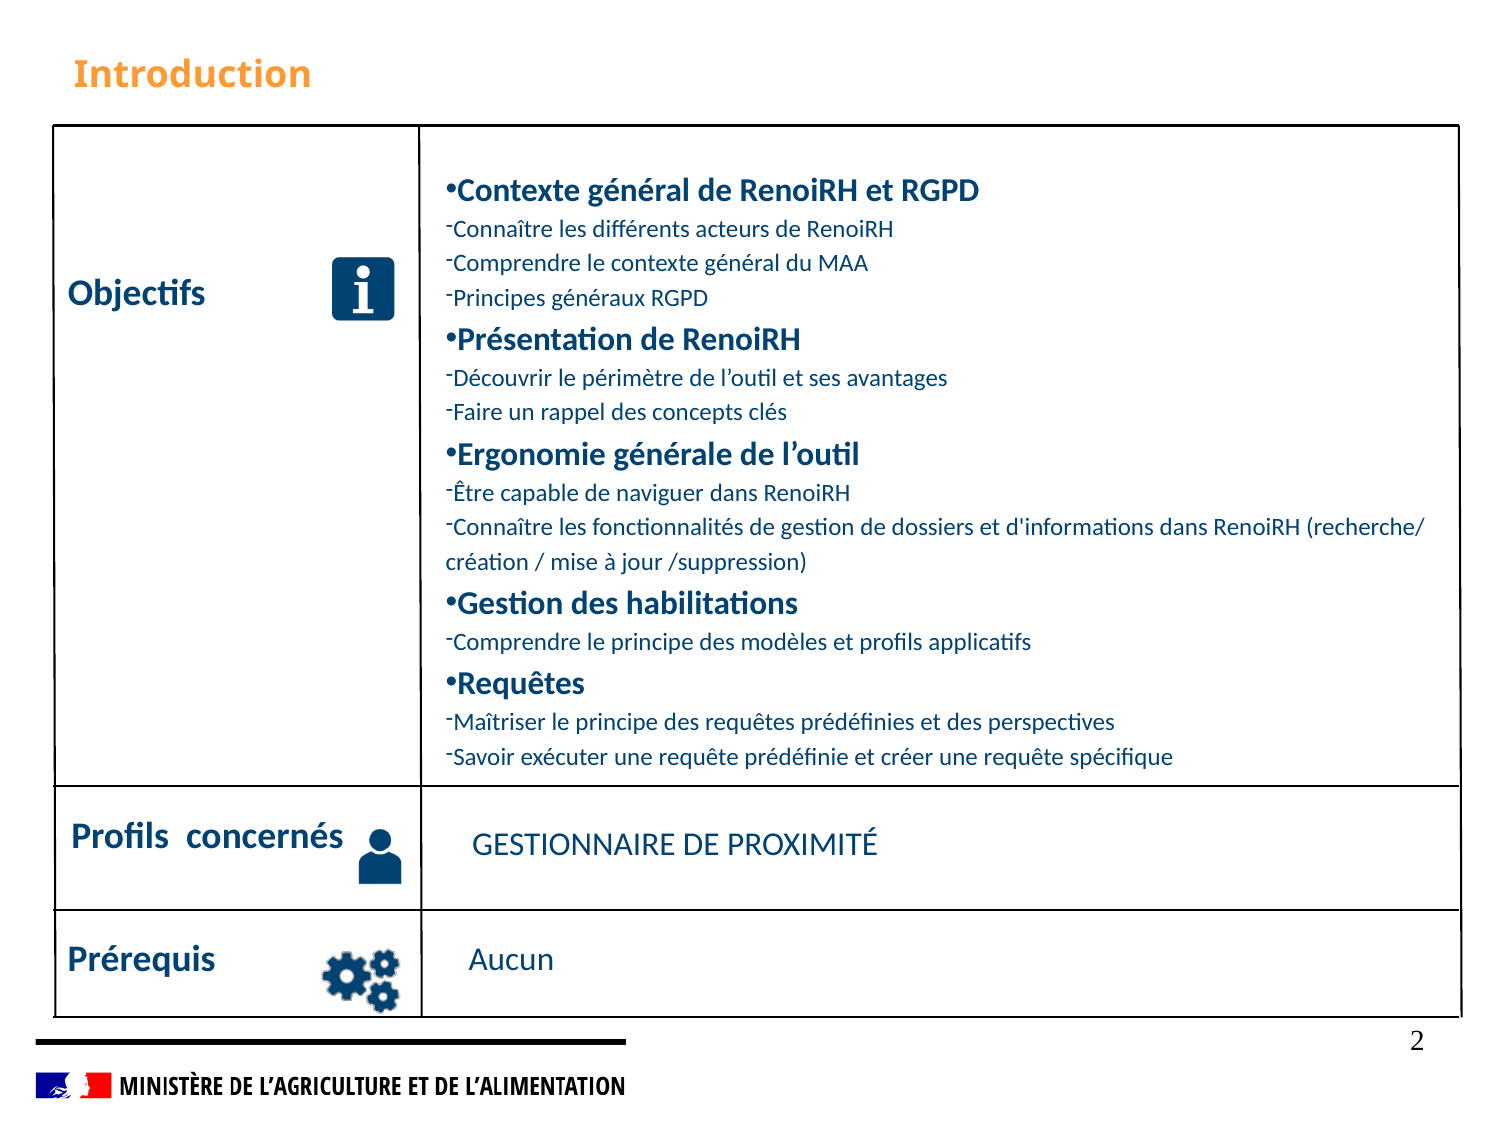

Introduction
Objectifs
Contexte général de RenoiRH et RGPD
Connaître les différents acteurs de RenoiRH
Comprendre le contexte général du MAA
Principes généraux RGPD
Présentation de RenoiRH
Découvrir le périmètre de l’outil et ses avantages
Faire un rappel des concepts clés
Ergonomie générale de l’outil
Être capable de naviguer dans RenoiRH
Connaître les fonctionnalités de gestion de dossiers et d'informations dans RenoiRH (recherche/ création / mise à jour /suppression)
Gestion des habilitations
Comprendre le principe des modèles et profils applicatifs
Requêtes
Maîtriser le principe des requêtes prédéfinies et des perspectives
Savoir exécuter une requête prédéfinie et créer une requête spécifique
Profils concernés
GESTIONNAIRE DE PROXIMITÉ
Aucun
Prérequis